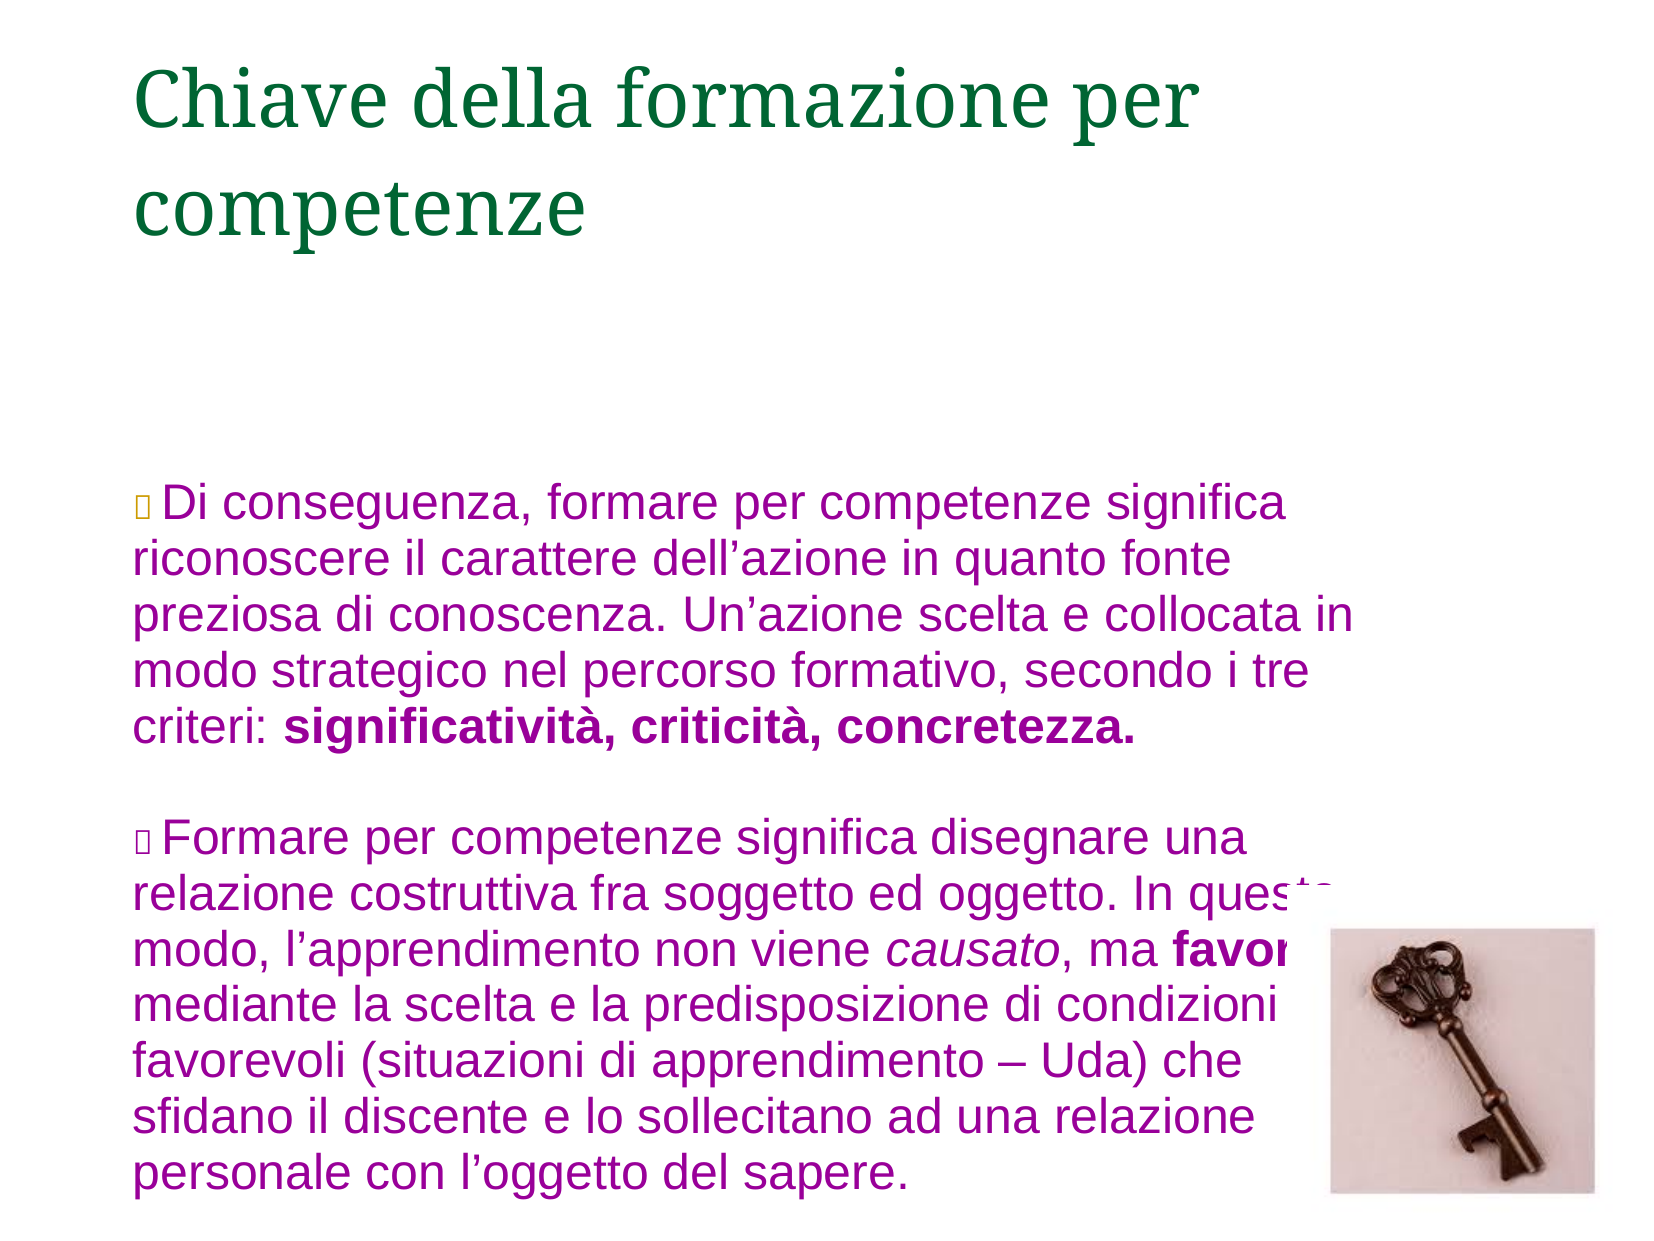

Chiave della formazione per competenze
􀂄 Di conseguenza, formare per competenze significa
riconoscere il carattere dell’azione in quanto fonte
preziosa di conoscenza. Un’azione scelta e collocata in
modo strategico nel percorso formativo, secondo i tre
criteri: significatività, criticità, concretezza.
􀂄 Formare per competenze significa disegnare una
relazione costruttiva fra soggetto ed oggetto. In questo
modo, l’apprendimento non viene causato, ma favorito
mediante la scelta e la predisposizione di condizioni
favorevoli (situazioni di apprendimento – Uda) che
sfidano il discente e lo sollecitano ad una relazione
personale con l’oggetto del sapere.